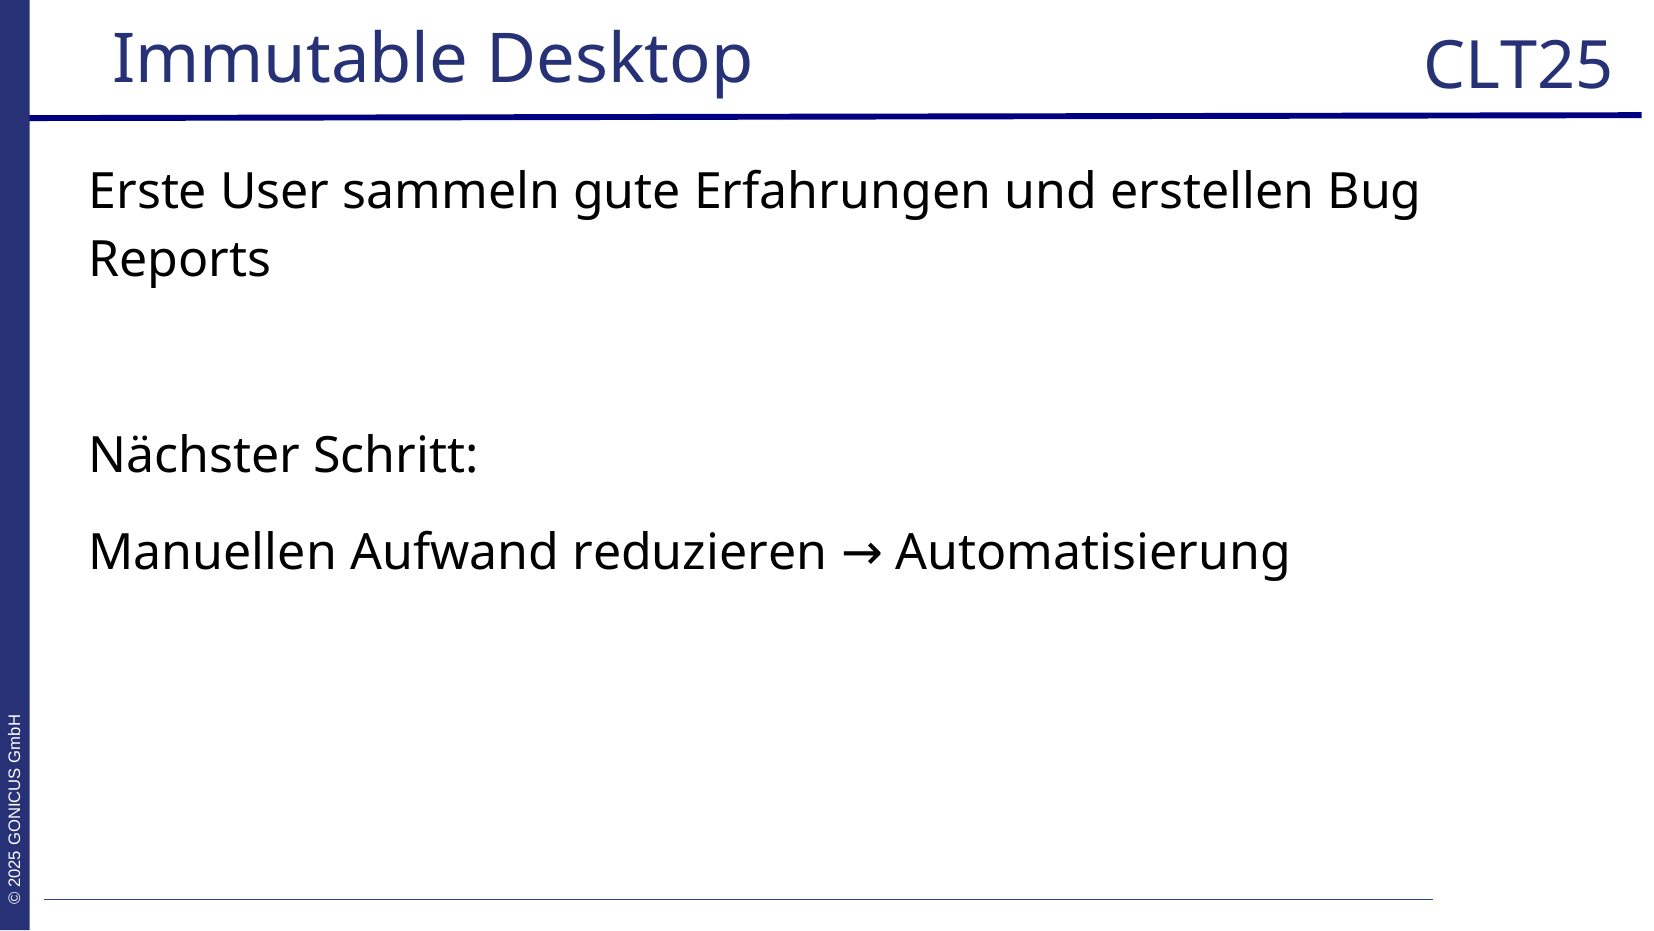

# Immutable Desktop
Erste User sammeln gute Erfahrungen und erstellen Bug Reports
Nächster Schritt:
Manuellen Aufwand reduzieren → Automatisierung